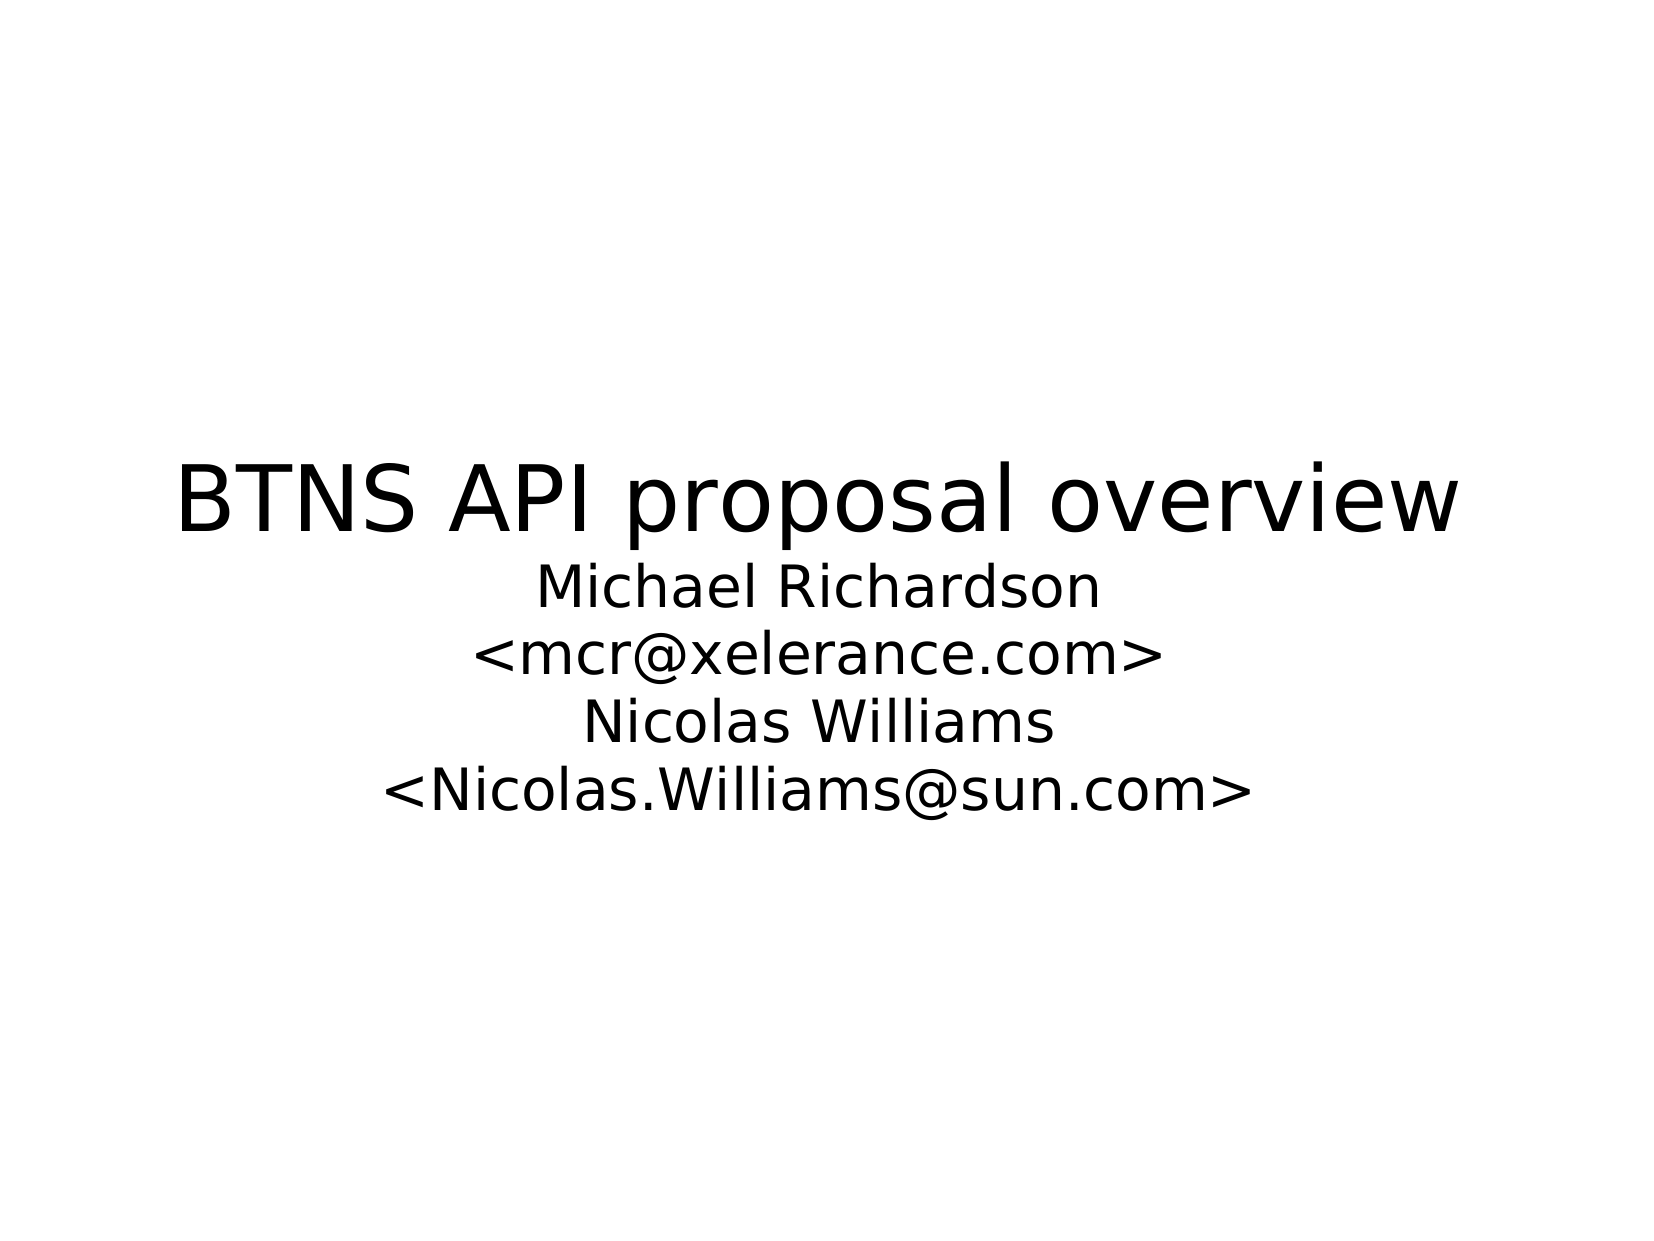

# BTNS API proposal overview Michael Richardson <mcr@xelerance.com> Nicolas Williams <Nicolas.Williams@sun.com>